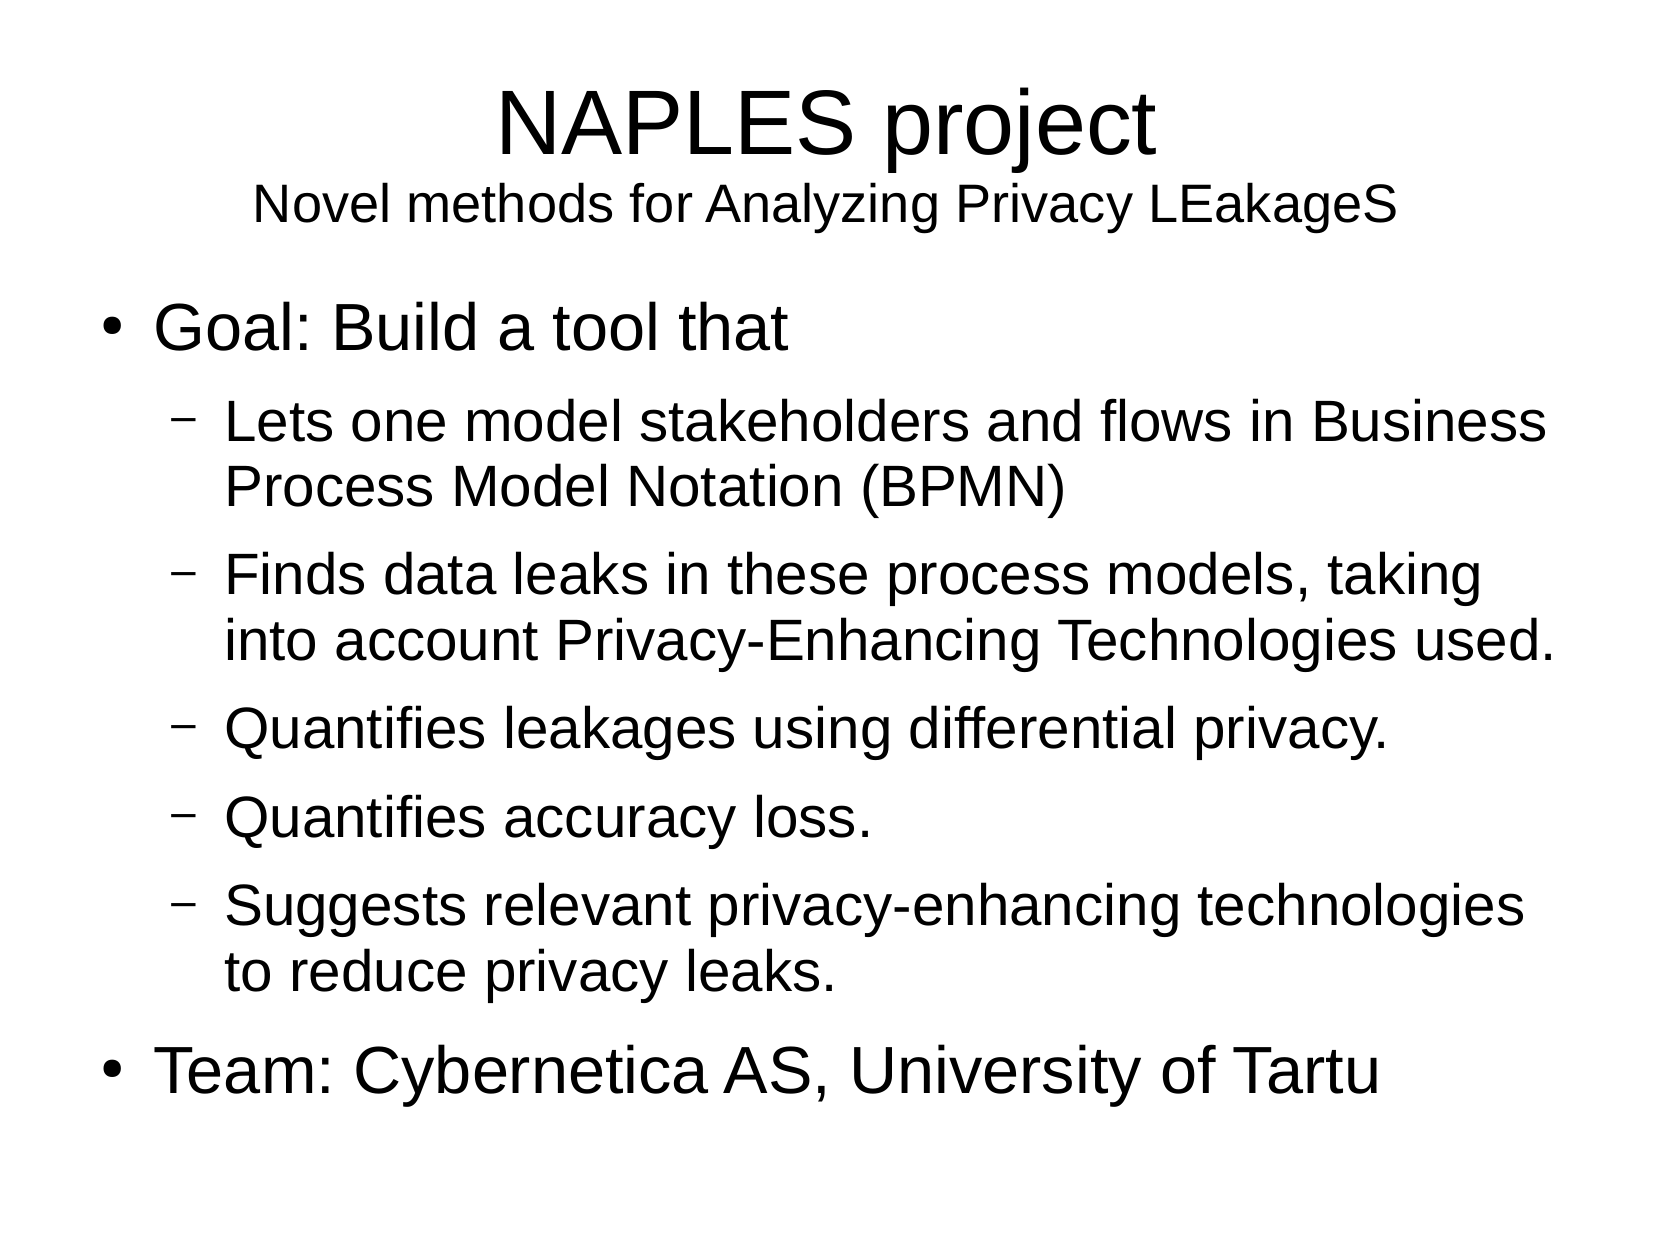

# NAPLES project Novel methods for Analyzing Privacy LEakageS
Goal: Build a tool that
Lets one model stakeholders and flows in Business Process Model Notation (BPMN)
Finds data leaks in these process models, taking into account Privacy-Enhancing Technologies used.
Quantifies leakages using differential privacy.
Quantifies accuracy loss.
Suggests relevant privacy-enhancing technologies to reduce privacy leaks.
Team: Cybernetica AS, University of Tartu